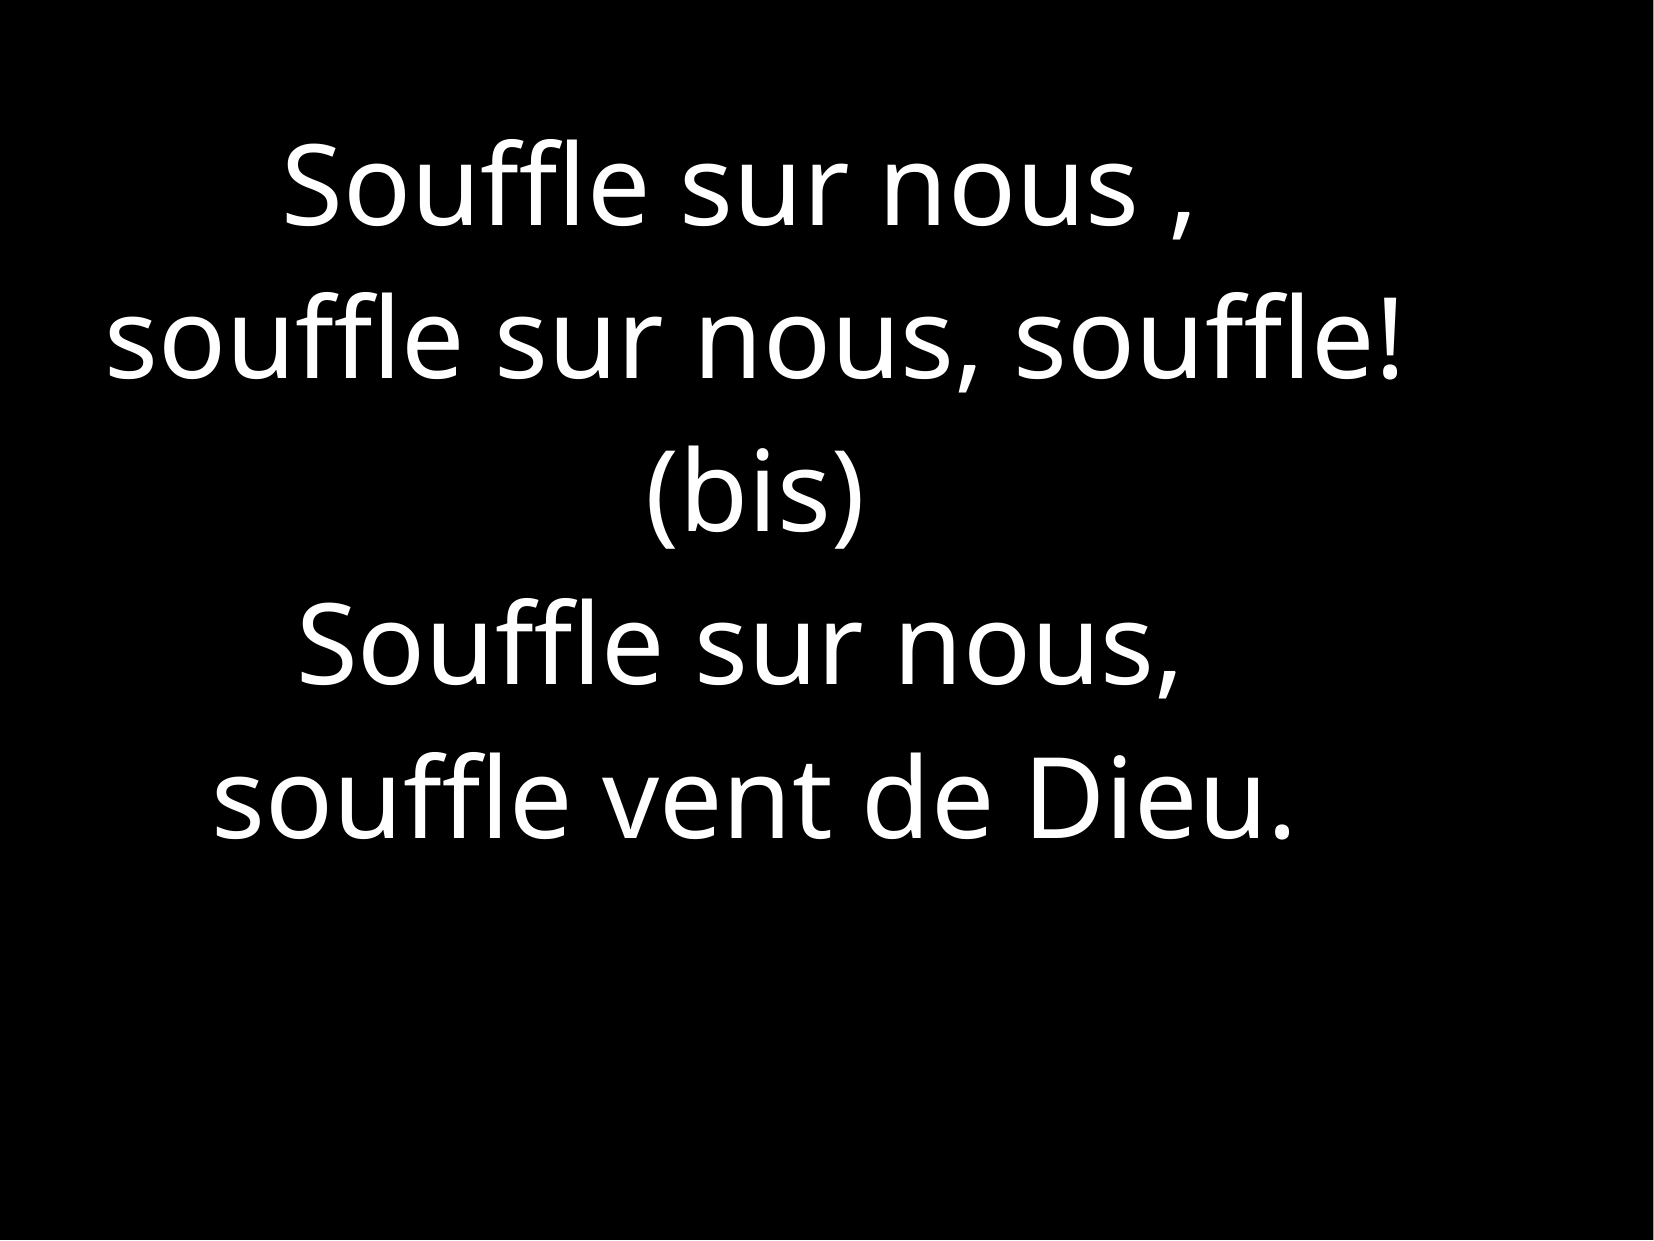

Souffle sur nous ,
souffle sur nous, souffle! (bis)
Souffle sur nous,
souffle vent de Dieu.